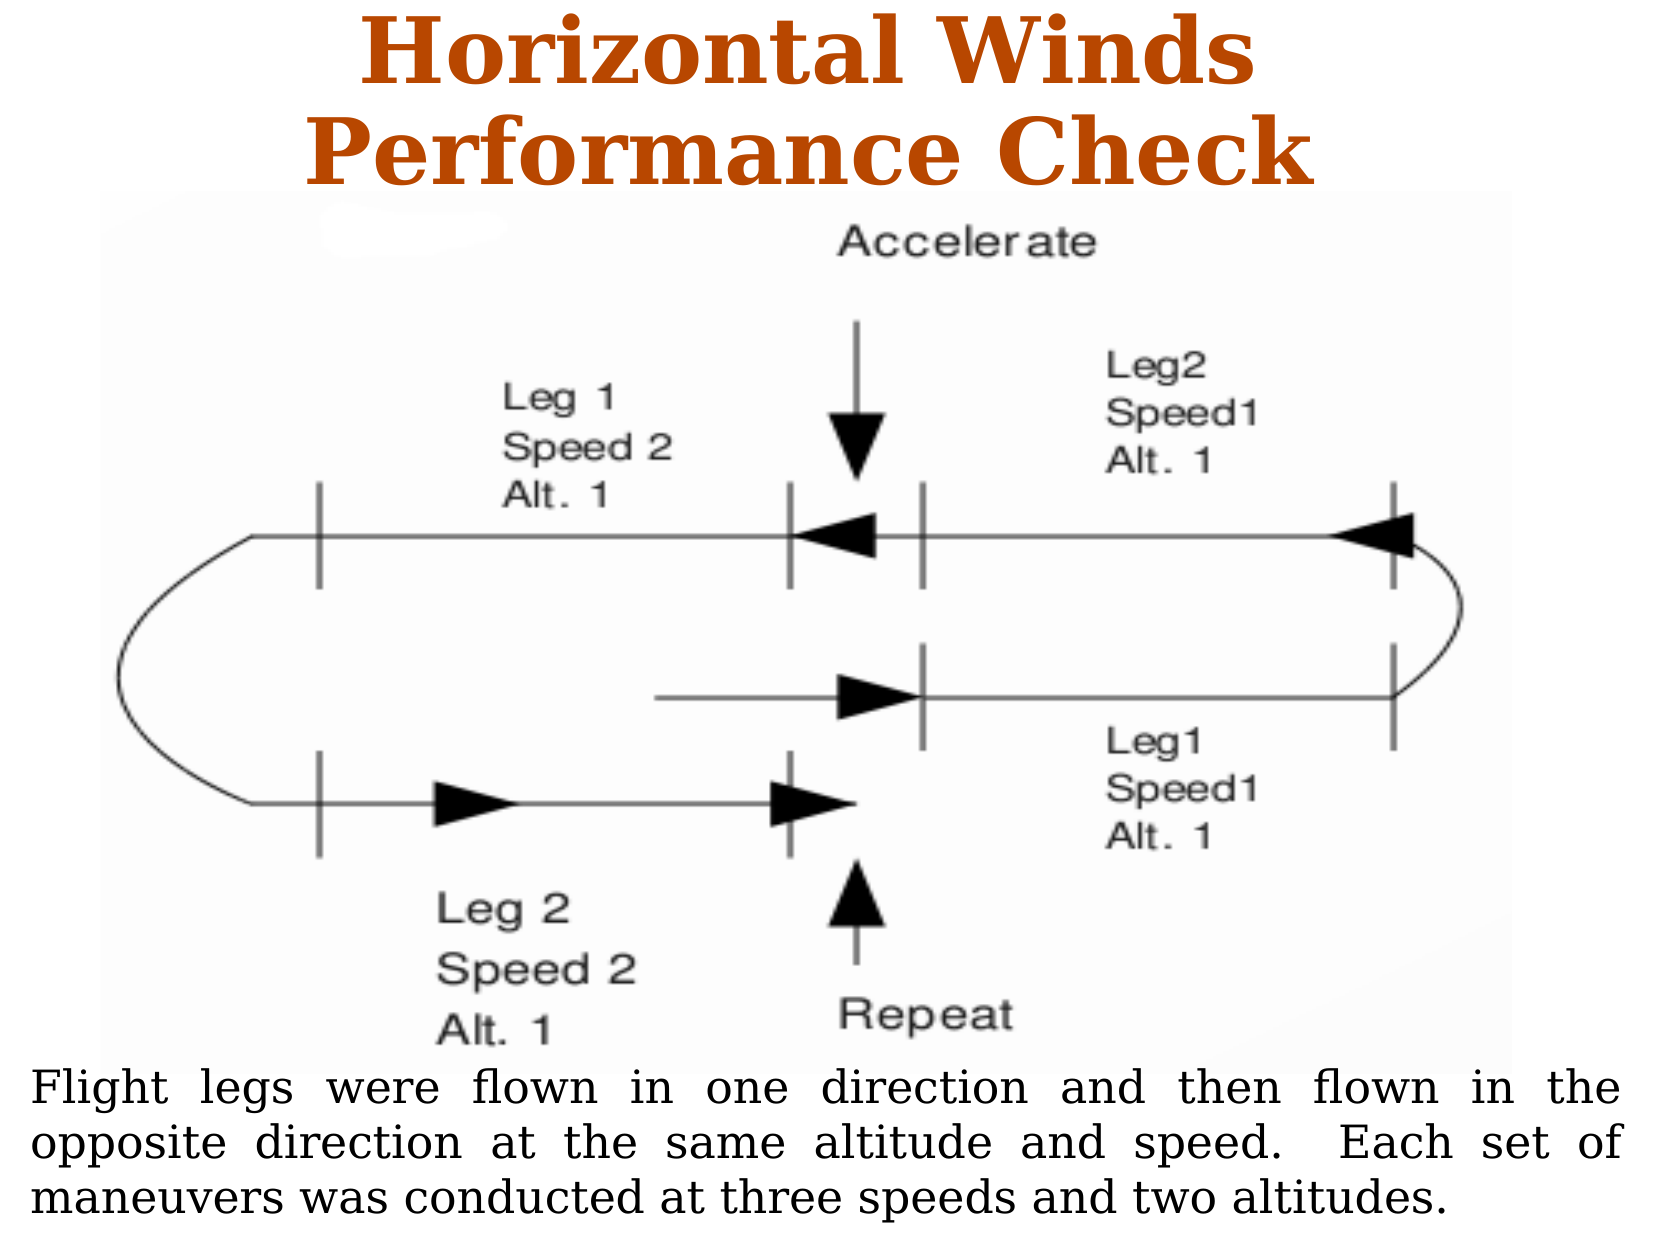

Horizontal Winds
Performance Check
Flight legs were flown in one direction and then flown in the opposite direction at the same altitude and speed. Each set of maneuvers was conducted at three speeds and two altitudes.